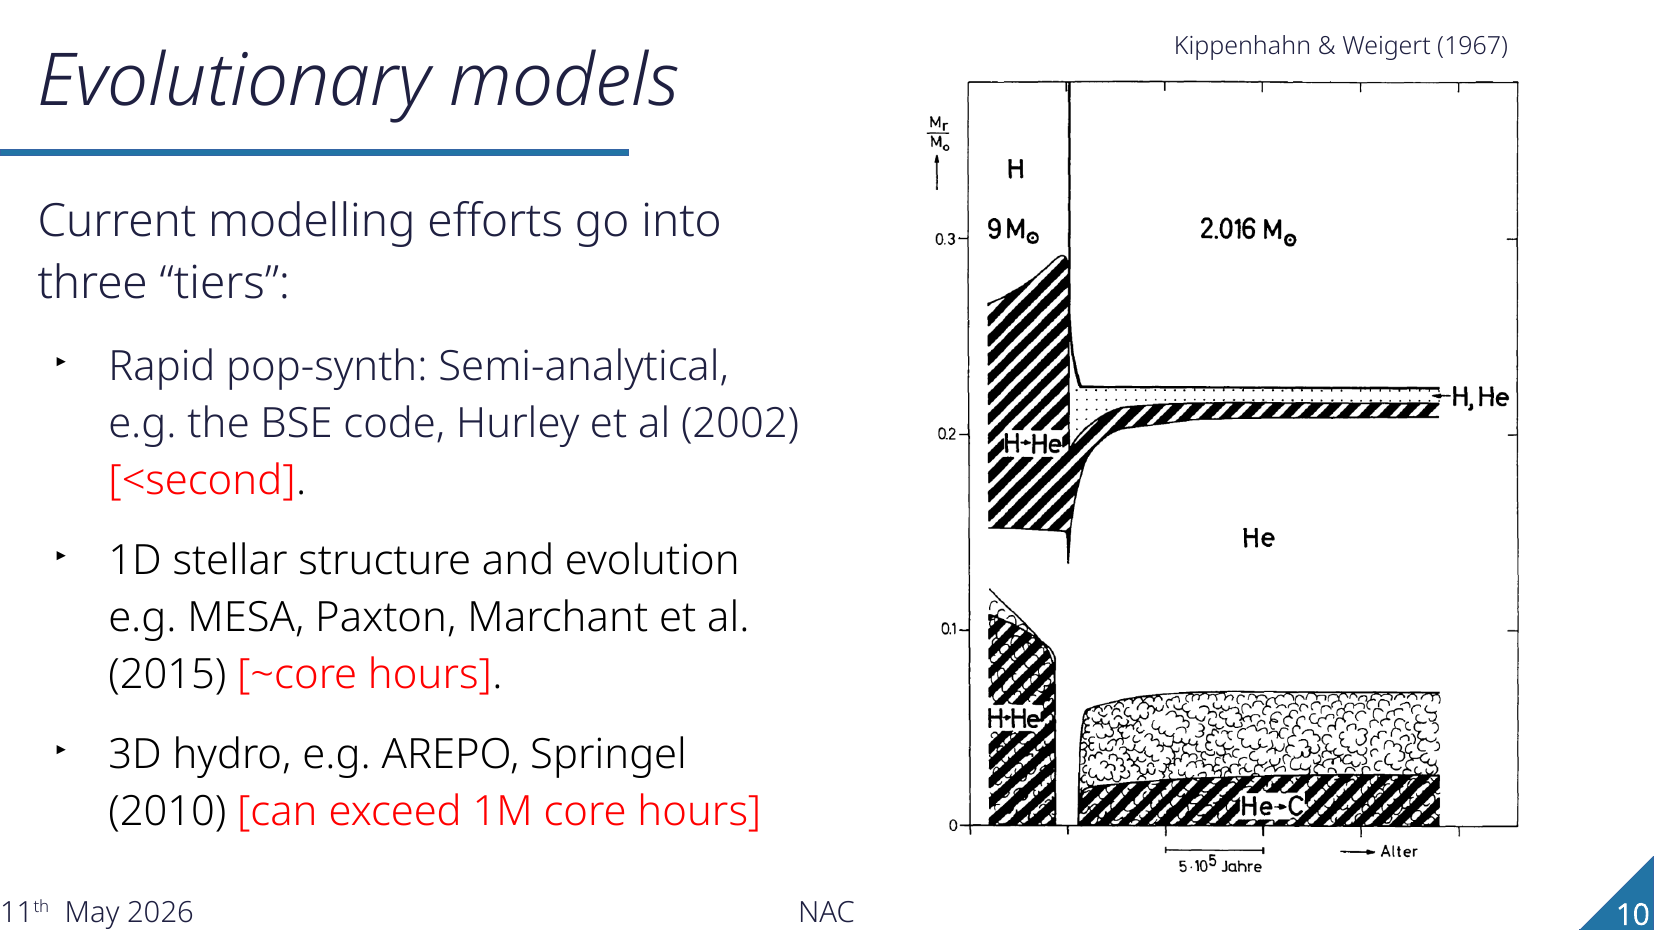

# Evolutionary models
Kippenhahn & Weigert (1967)
Current modelling efforts go into three “tiers”:
Rapid pop-synth: Semi-analytical, e.g. the BSE code, Hurley et al (2002) [<second].
1D stellar structure and evolution e.g. MESA, Paxton, Marchant et al. (2015) [~core hours].
3D hydro, e.g. AREPO, Springel (2010) [can exceed 1M core hours]
10